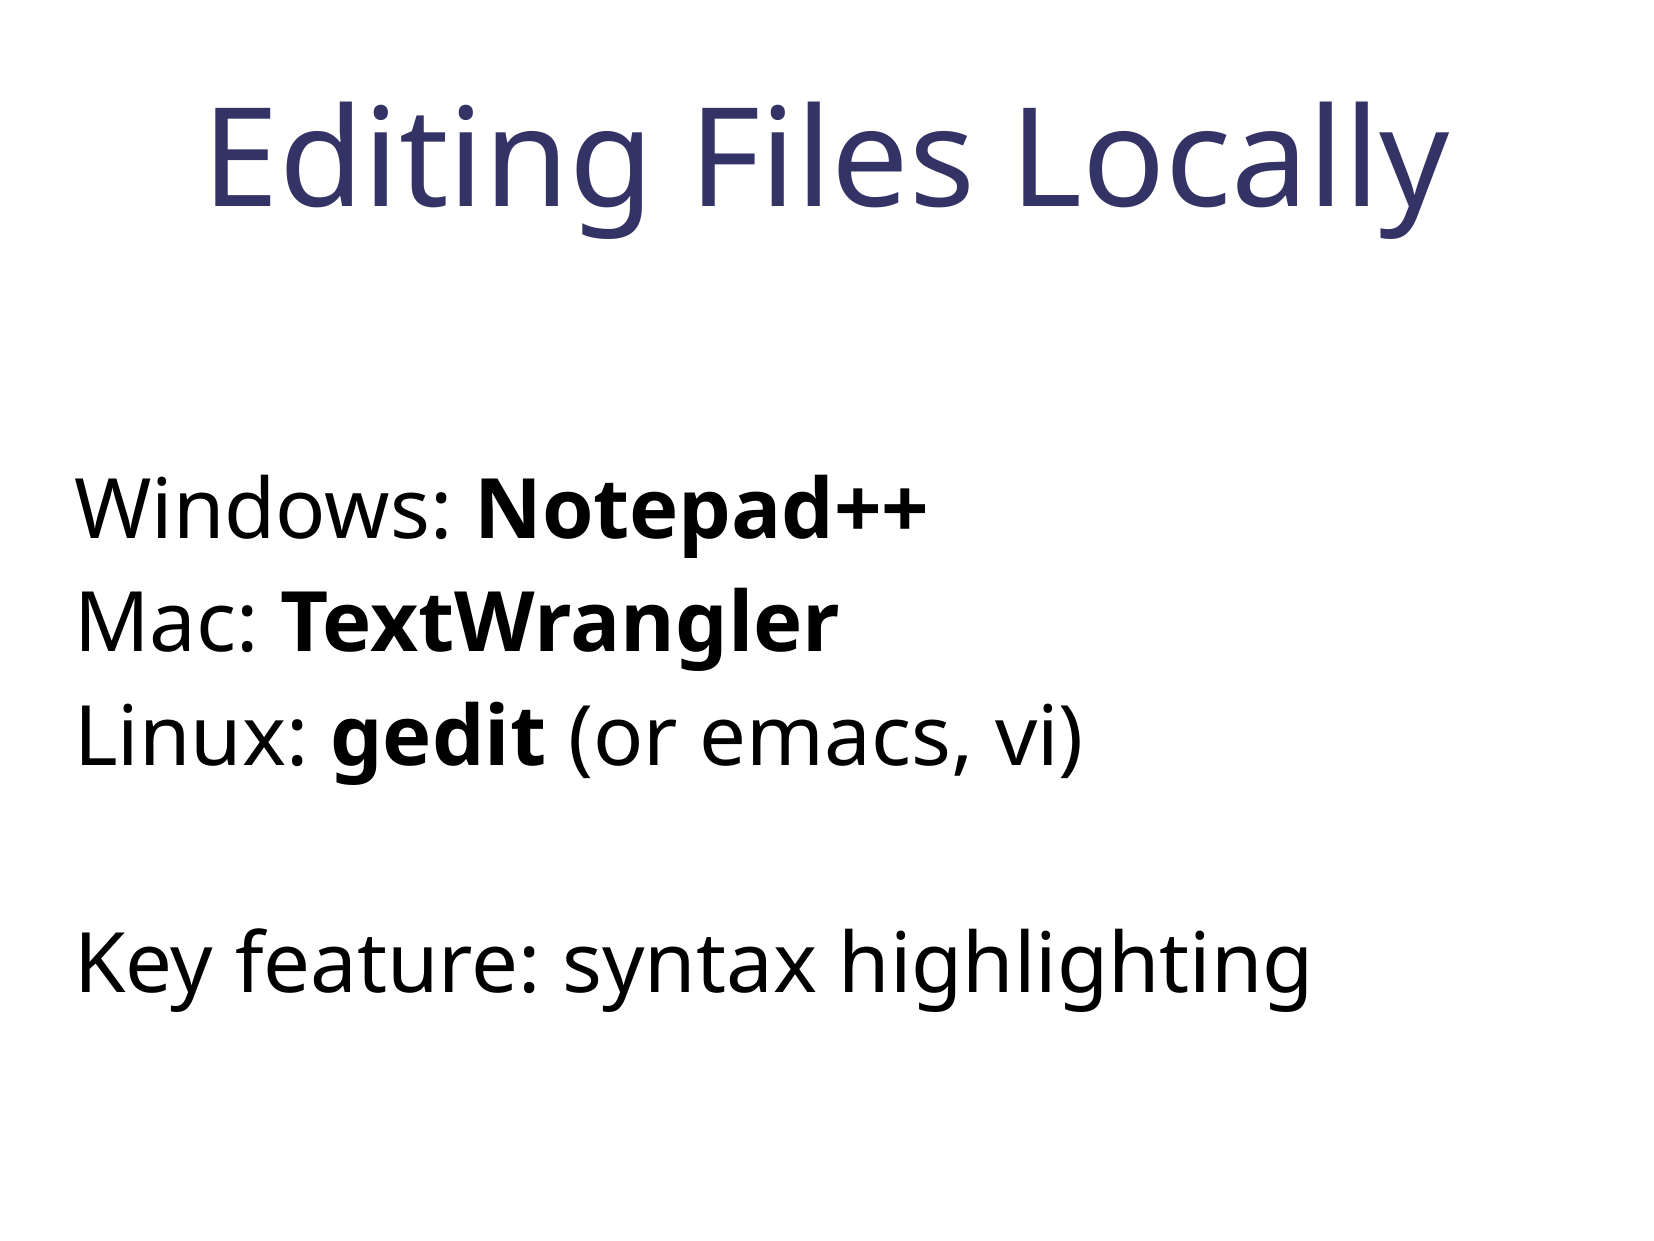

# Editing Files Locally
Windows: Notepad++
Mac: TextWrangler
Linux: gedit (or emacs, vi)
Key feature: syntax highlighting